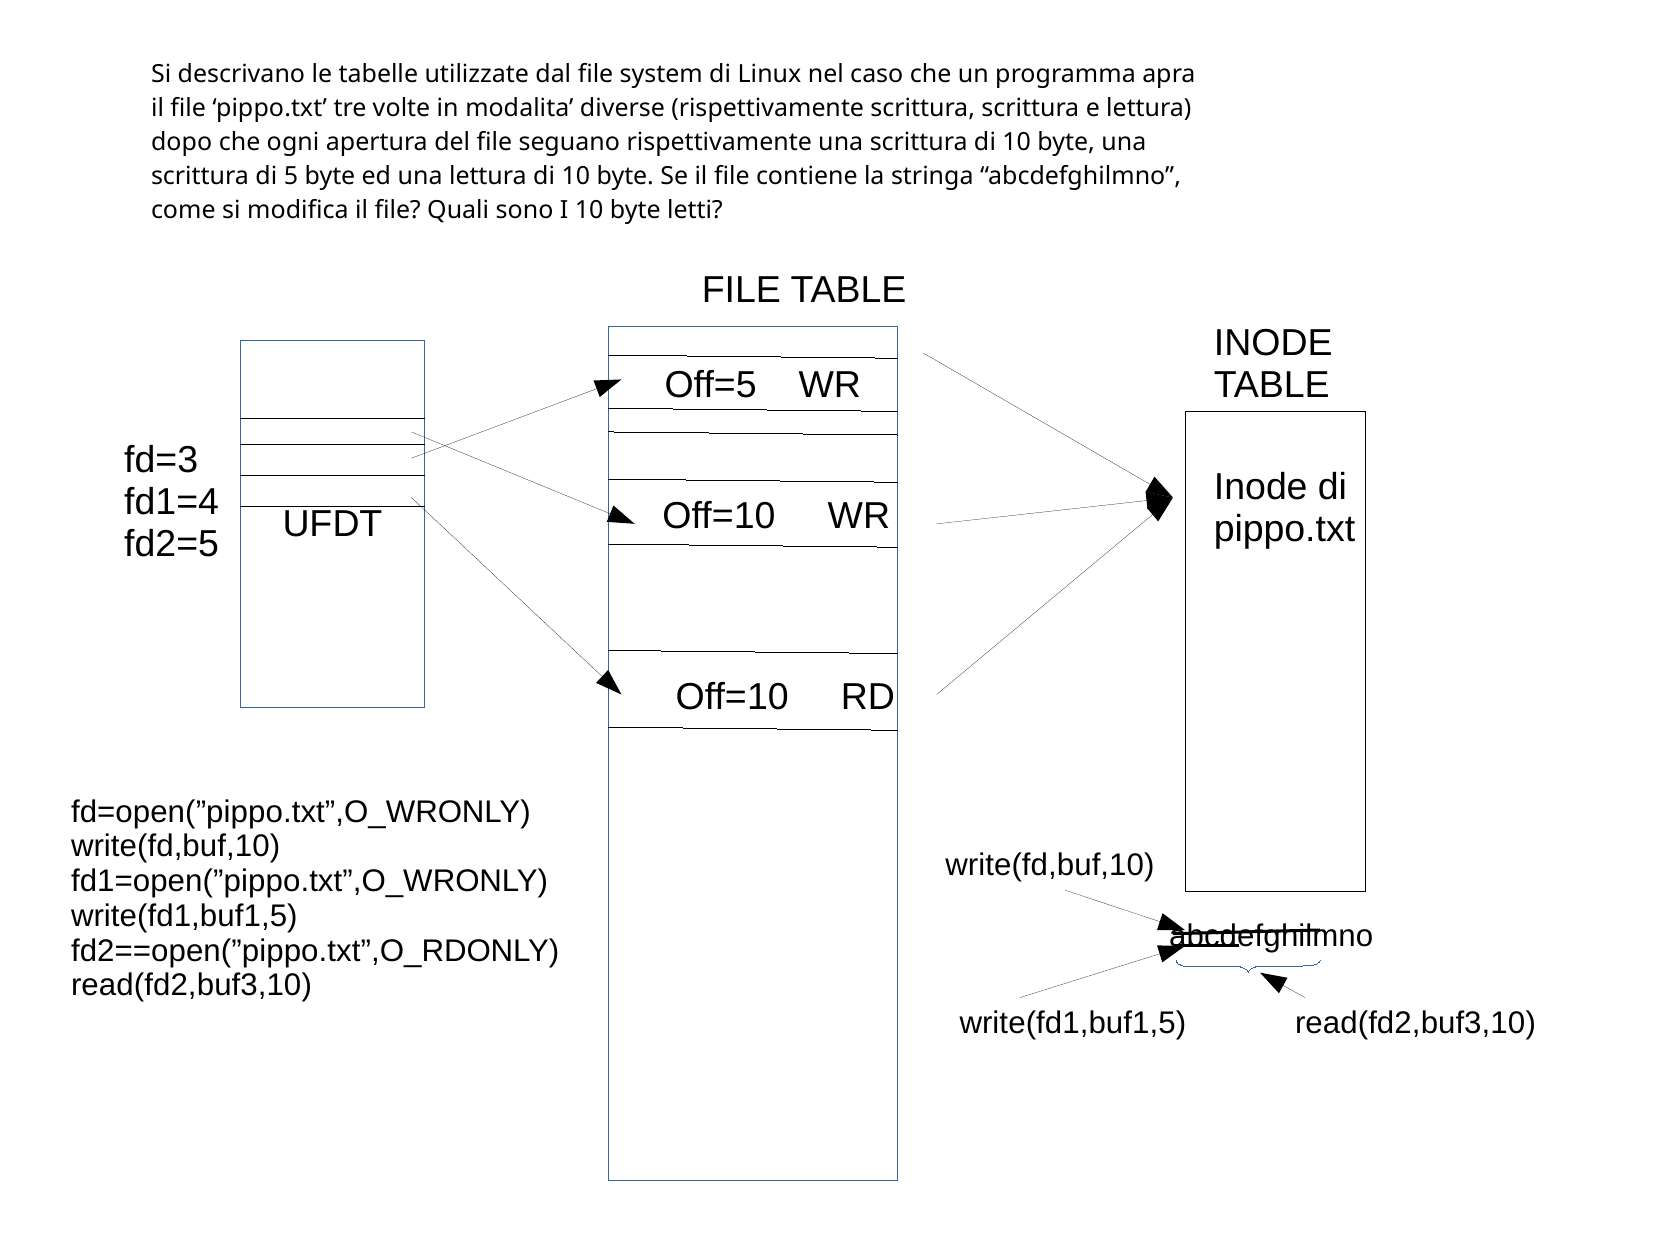

Si descrivano le tabelle utilizzate dal file system di Linux nel caso che un programma apra
il file ‘pippo.txt’ tre volte in modalita’ diverse (rispettivamente scrittura, scrittura e lettura)
dopo che ogni apertura del file seguano rispettivamente una scrittura di 10 byte, una
scrittura di 5 byte ed una lettura di 10 byte. Se il file contiene la stringa “abcdefghilmno”,
come si modifica il file? Quali sono I 10 byte letti?
FILE TABLE
INODE TABLE
UFDT
Off=5 WR
fd=3
fd1=4
fd2=5
Inode di pippo.txt
Off=10 WR
Off=10 RD
fd=open(”pippo.txt”,O_WRONLY)
write(fd,buf,10)
fd1=open(”pippo.txt”,O_WRONLY)
write(fd1,buf1,5)
fd2==open(”pippo.txt”,O_RDONLY)
read(fd2,buf3,10)
write(fd,buf,10)
abcdefghilmno
write(fd1,buf1,5)
read(fd2,buf3,10)